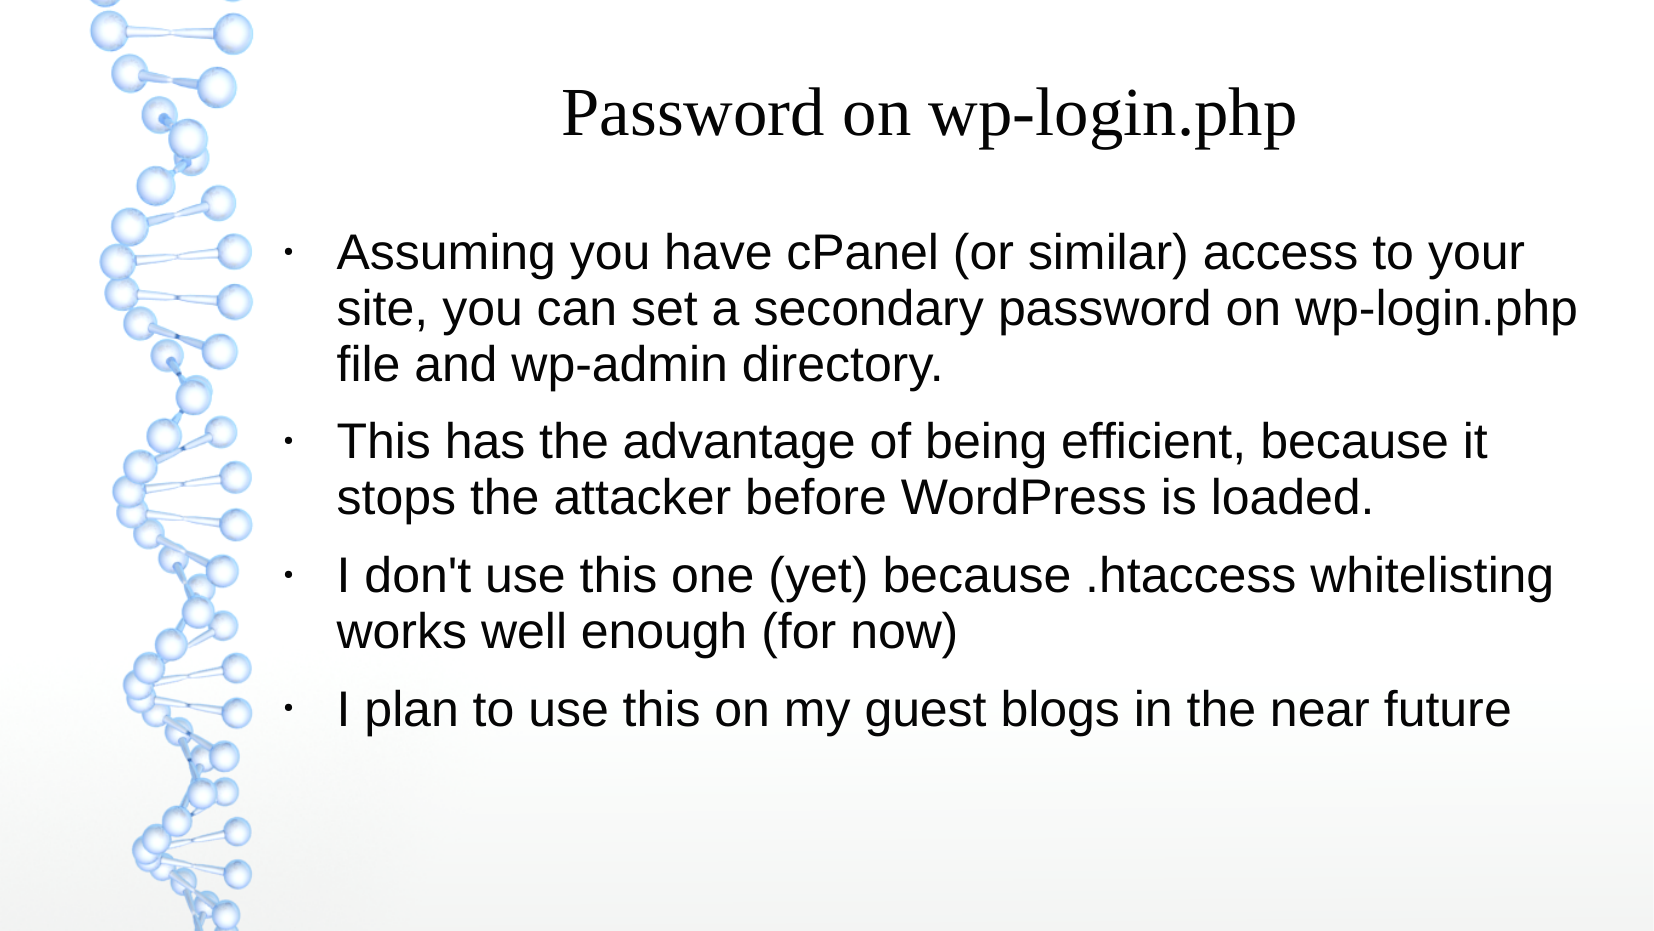

# Password on wp-login.php
Assuming you have cPanel (or similar) access to your site, you can set a secondary password on wp-login.php file and wp-admin directory.
This has the advantage of being efficient, because it stops the attacker before WordPress is loaded.
I don't use this one (yet) because .htaccess whitelisting works well enough (for now)
I plan to use this on my guest blogs in the near future